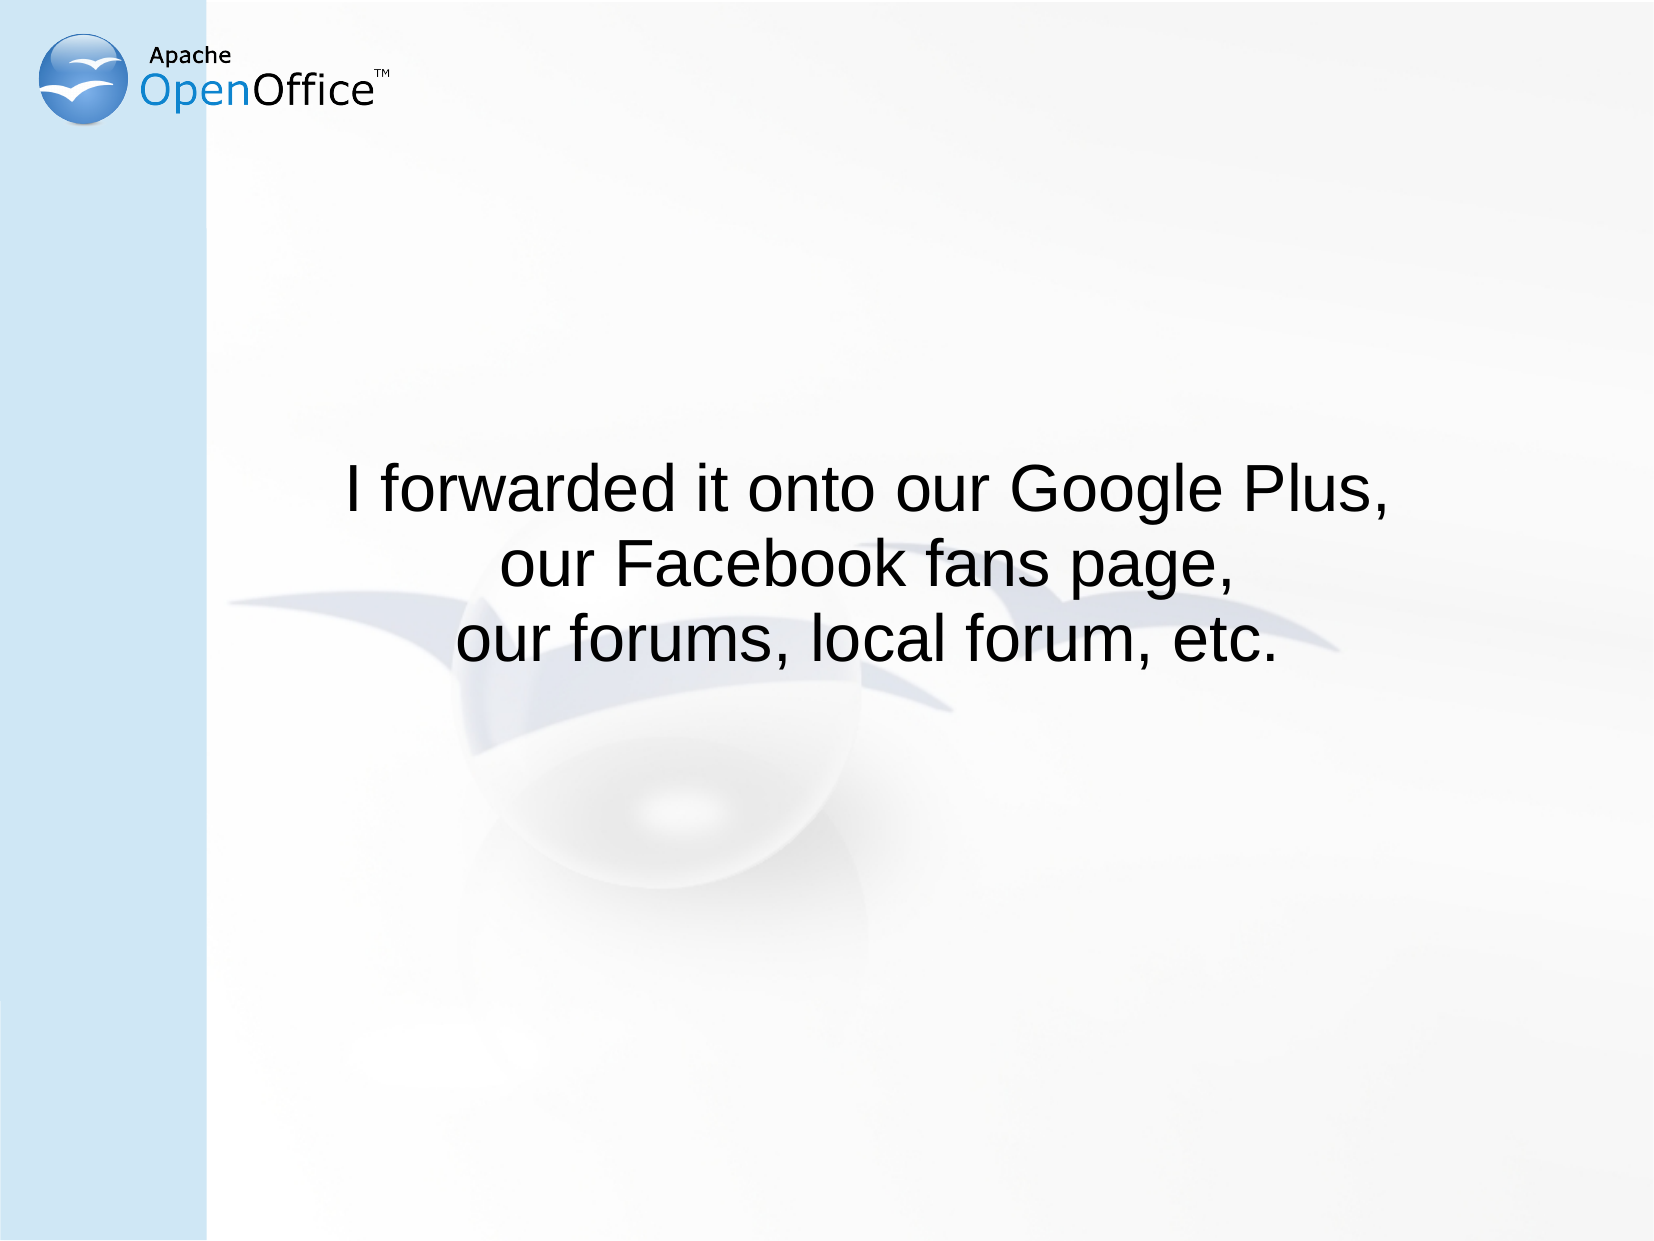

# I forwarded it onto our Google Plus,
our Facebook fans page,
our forums, local forum, etc.